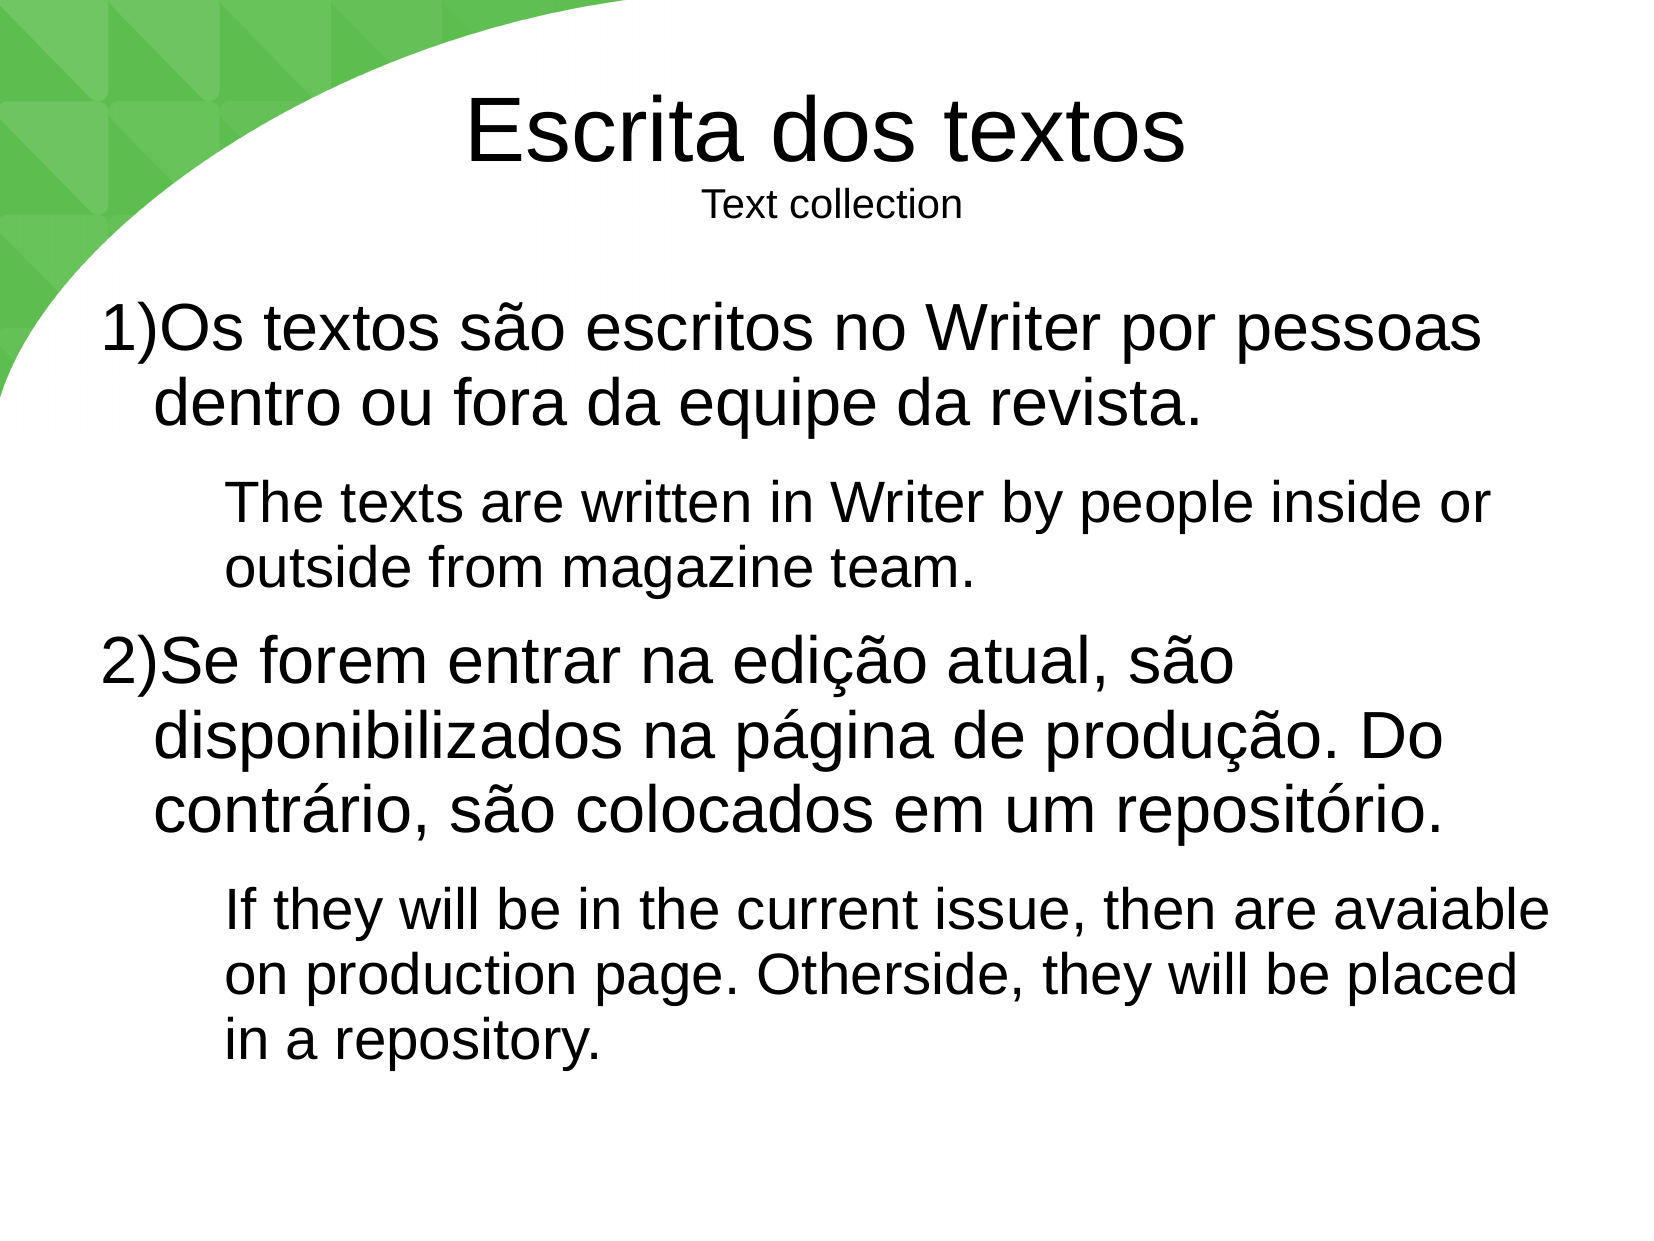

# Escrita dos textos Text collection
Os textos são escritos no Writer por pessoas dentro ou fora da equipe da revista.
The texts are written in Writer by people inside or outside from magazine team.
Se forem entrar na edição atual, são disponibilizados na página de produção. Do contrário, são colocados em um repositório.
If they will be in the current issue, then are avaiable on production page. Otherside, they will be placed in a repository.